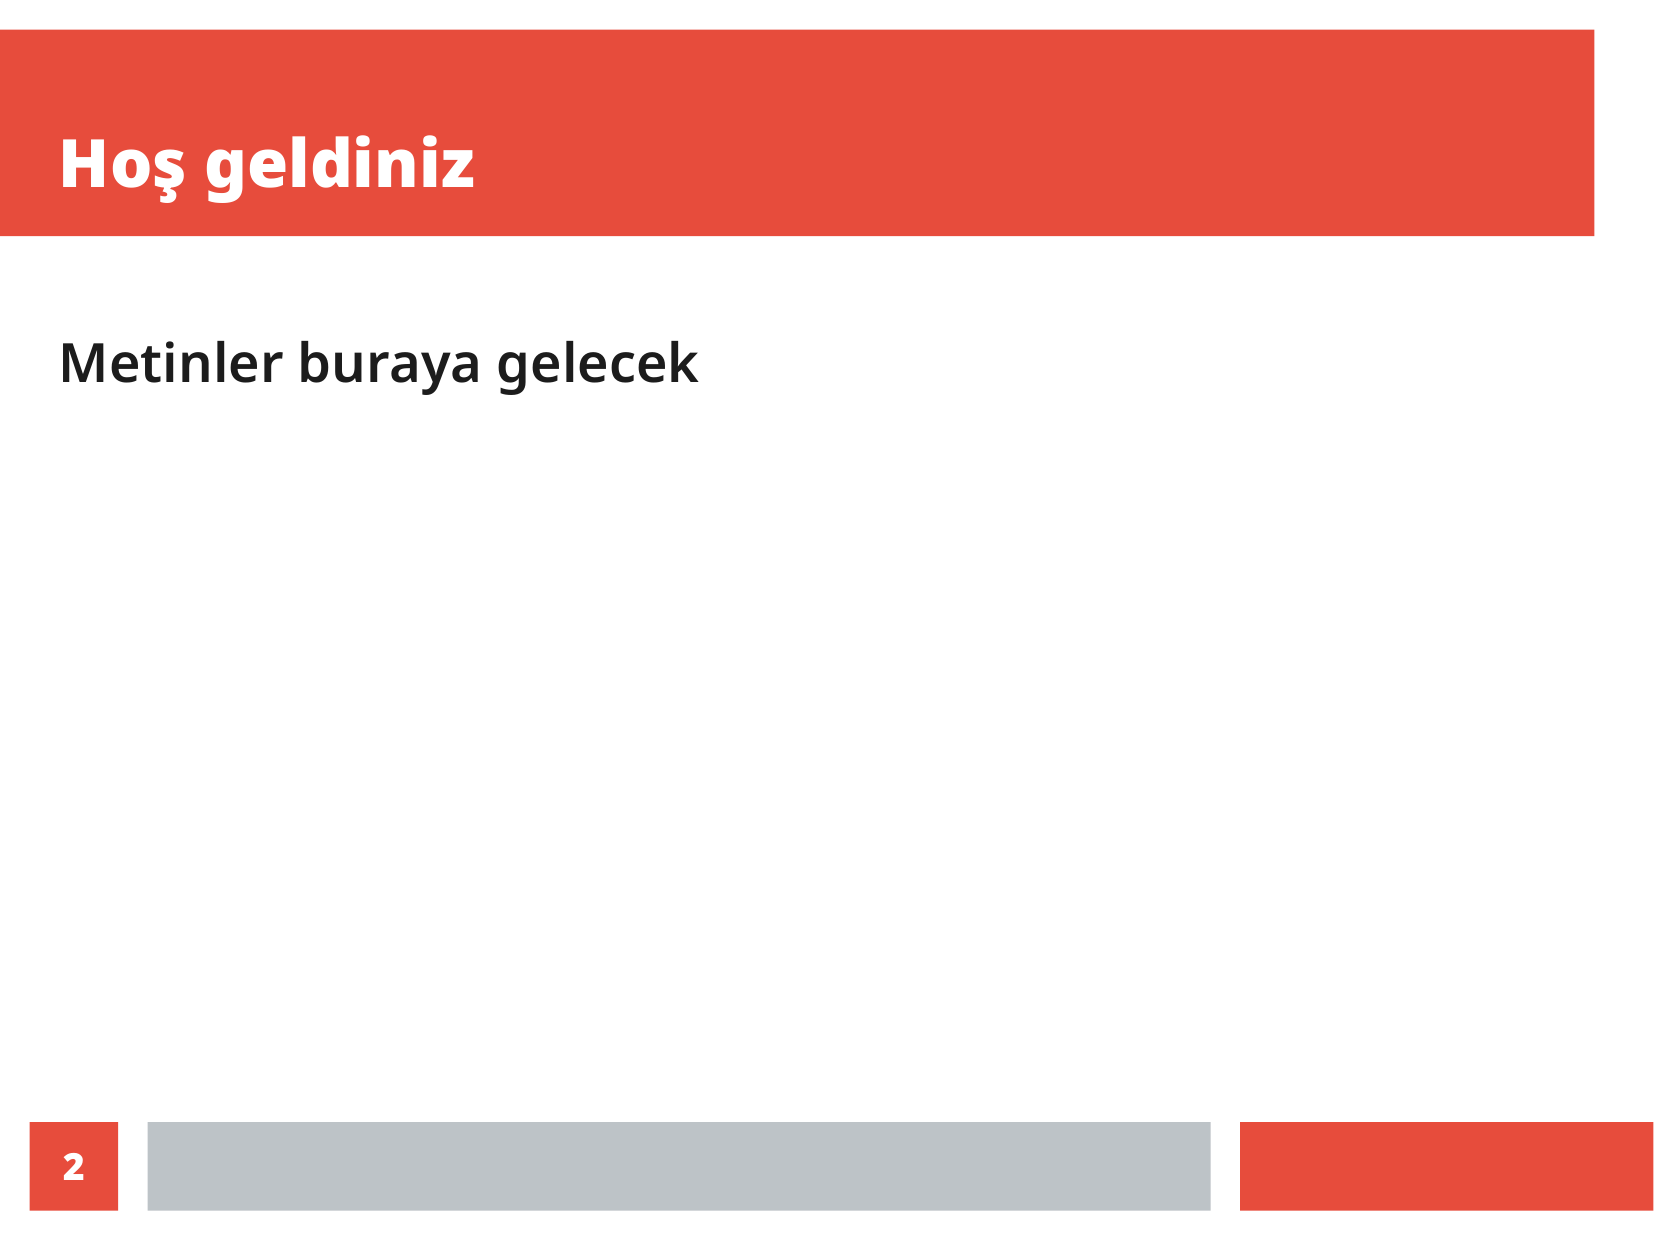

# Hoş geldiniz
Metinler buraya gelecek
2